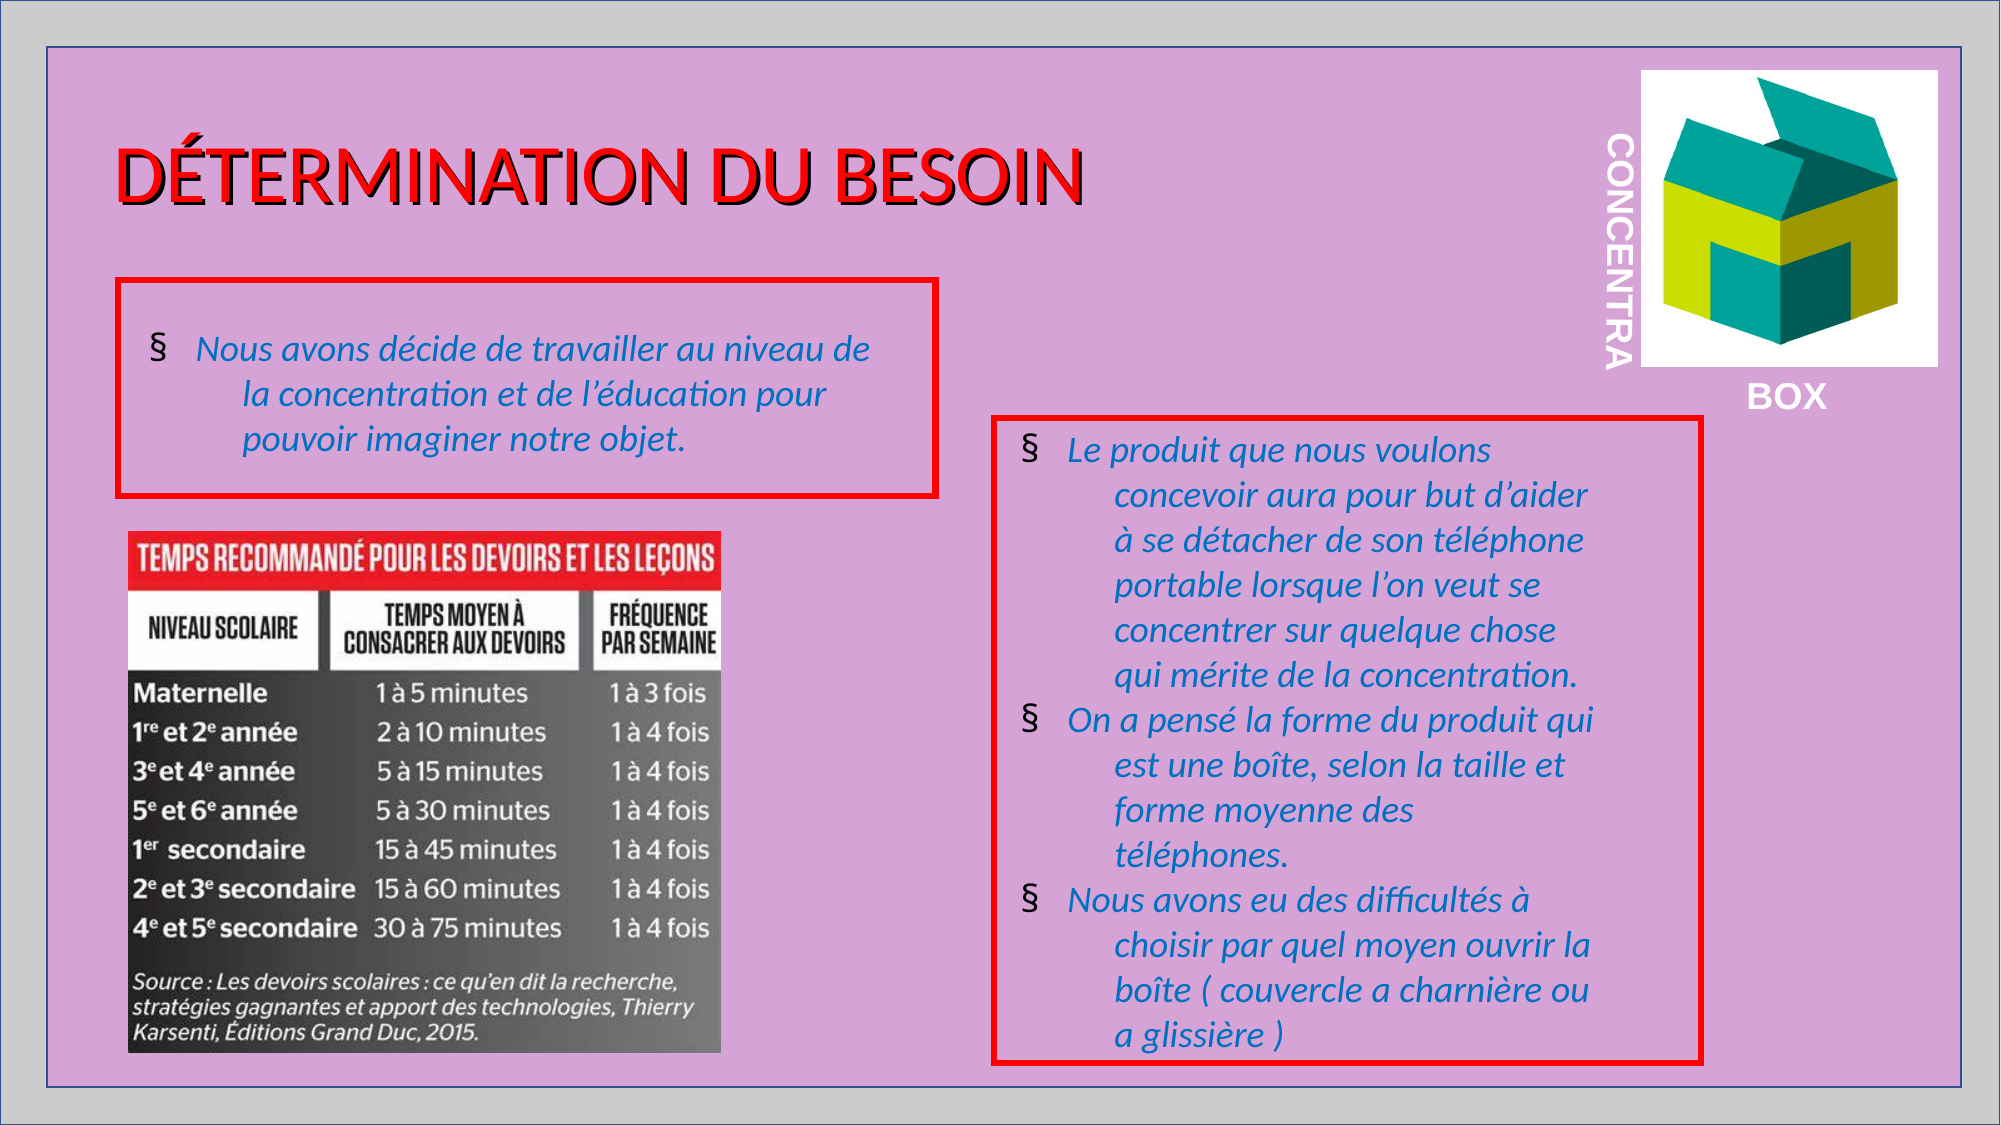

DÉTERMINATION DU BESOIN
Nous avons décide de travailler au niveau de la concentration et de l’éducation pour pouvoir imaginer notre objet.
Le produit que nous voulons concevoir aura pour but d’aider à se détacher de son téléphone portable lorsque l’on veut se concentrer sur quelque chose qui mérite de la concentration.
On a pensé la forme du produit qui est une boîte, selon la taille et forme moyenne des téléphones.
Nous avons eu des difficultés à choisir par quel moyen ouvrir la boîte ( couvercle a charnière ou a glissière )